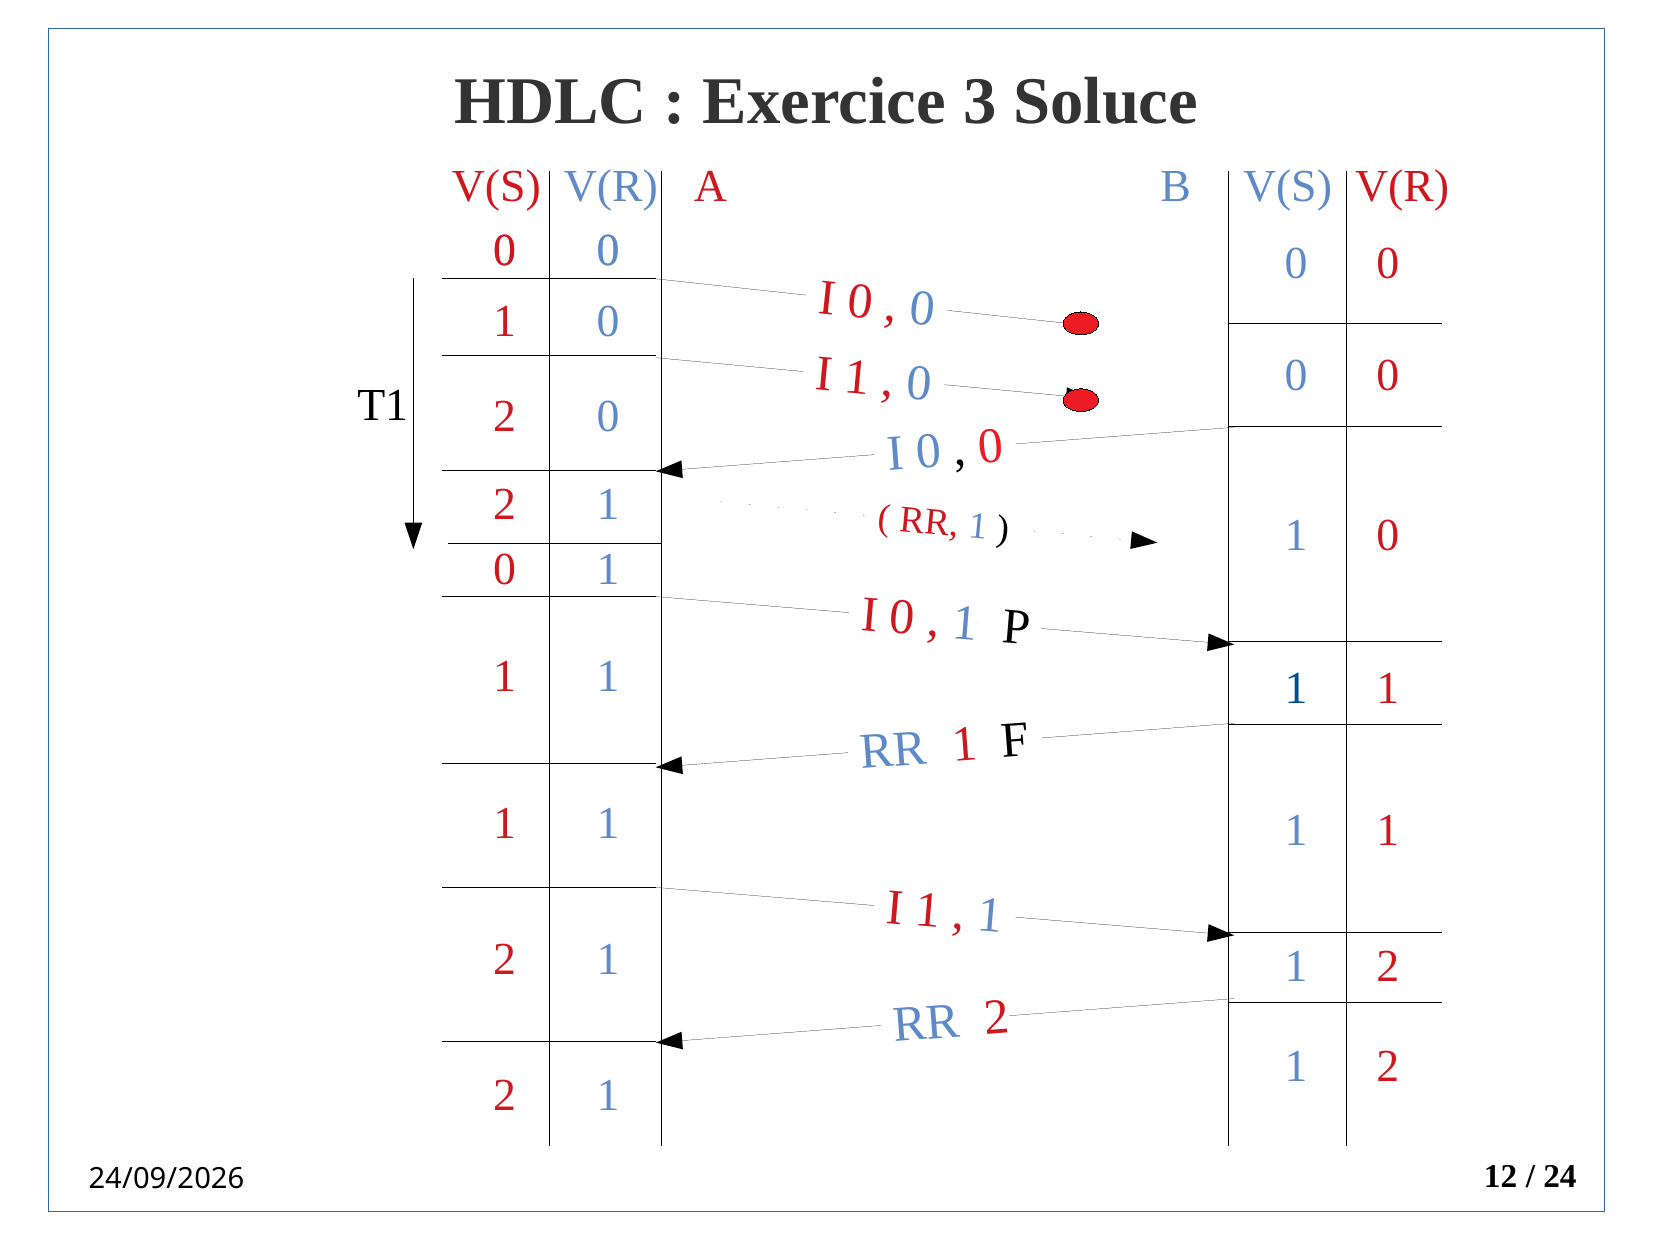

# HDLC : Exercice 3 Soluce
V(S) V(R)
A
B
V(S) V(R)
0 0
0 0
0 0
 I 0 , 0
1 0
0 0
 I 1 , 0
T1
2 0
 I 0 , 0
2 1
 ( RR, 1 )
1 0
0 1
 I 0 , 1 P
1 1
1 1
 RR 1 F
1 1
1 1
 I 1 , 1
2 1
1 2
 RR 2
1 2
2 1
12